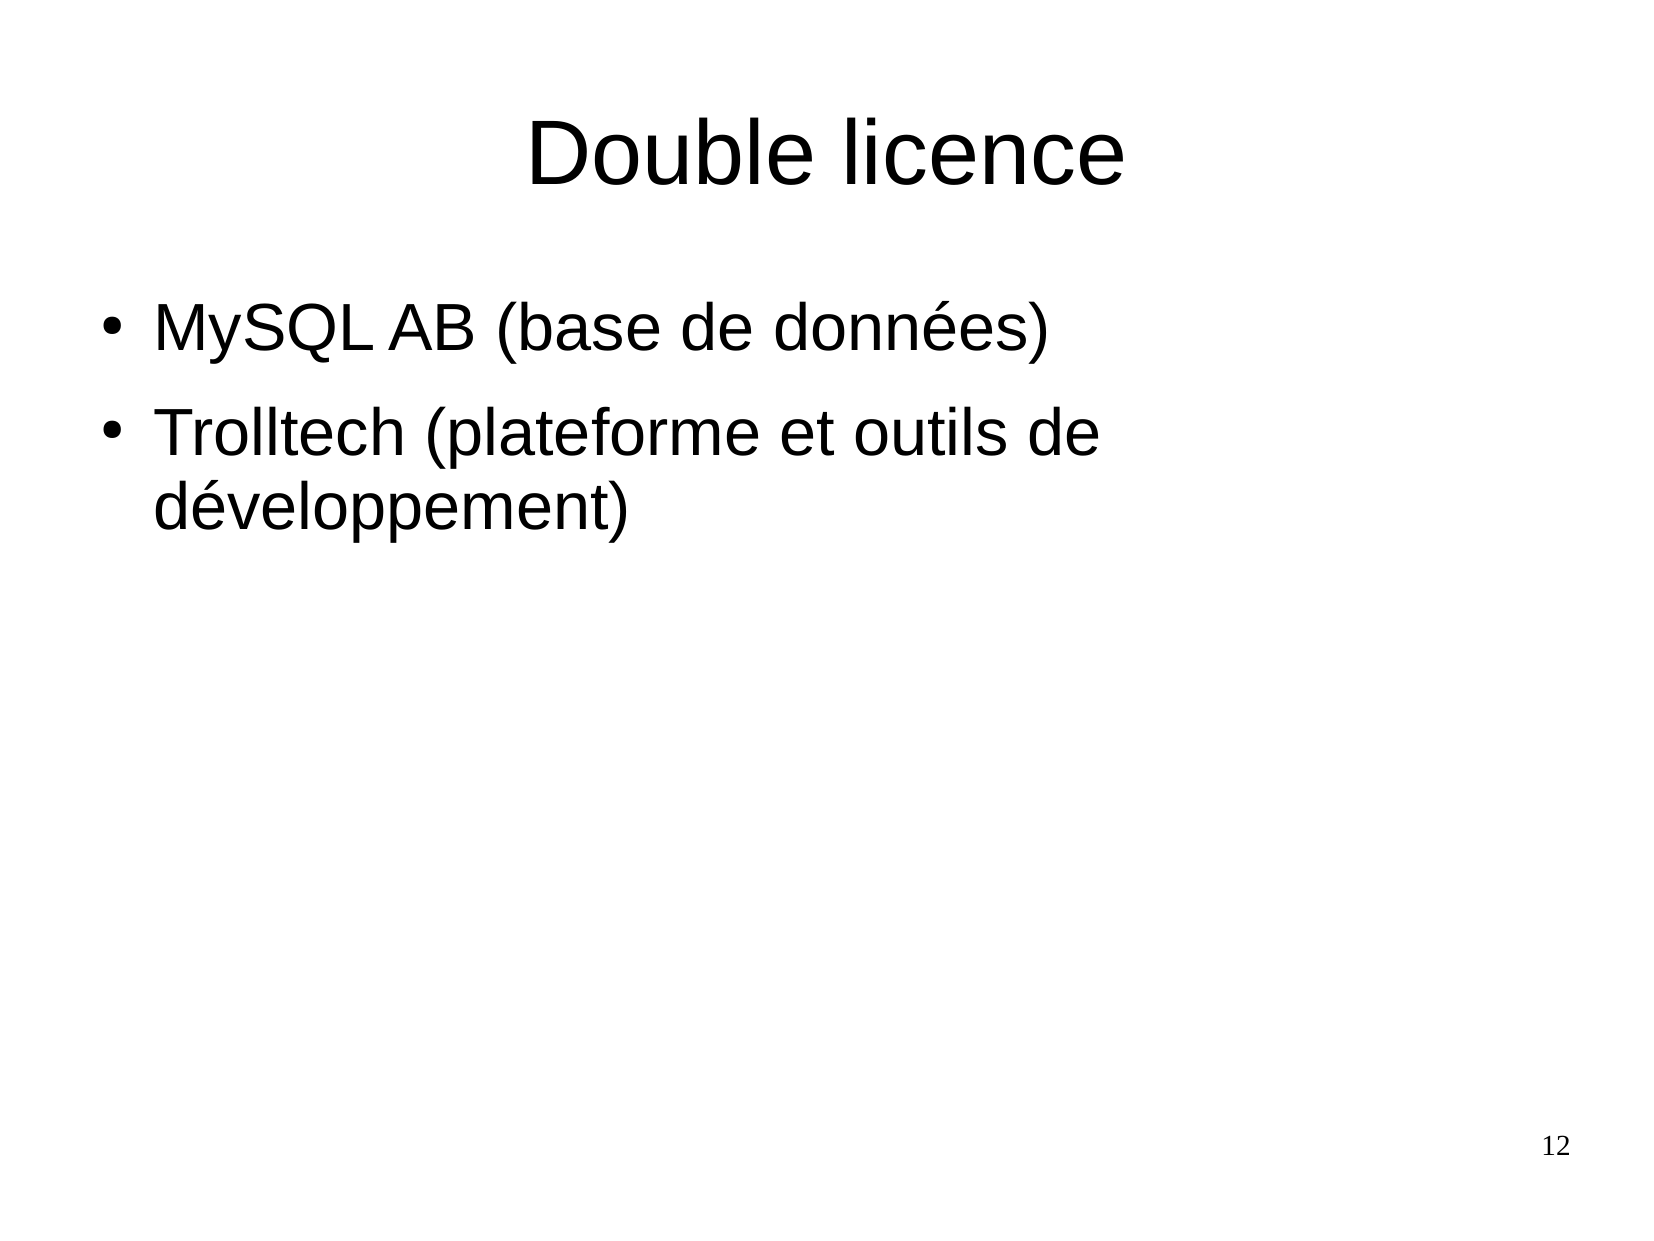

# Double licence
MySQL AB (base de données)
Trolltech (plateforme et outils de développement)
12